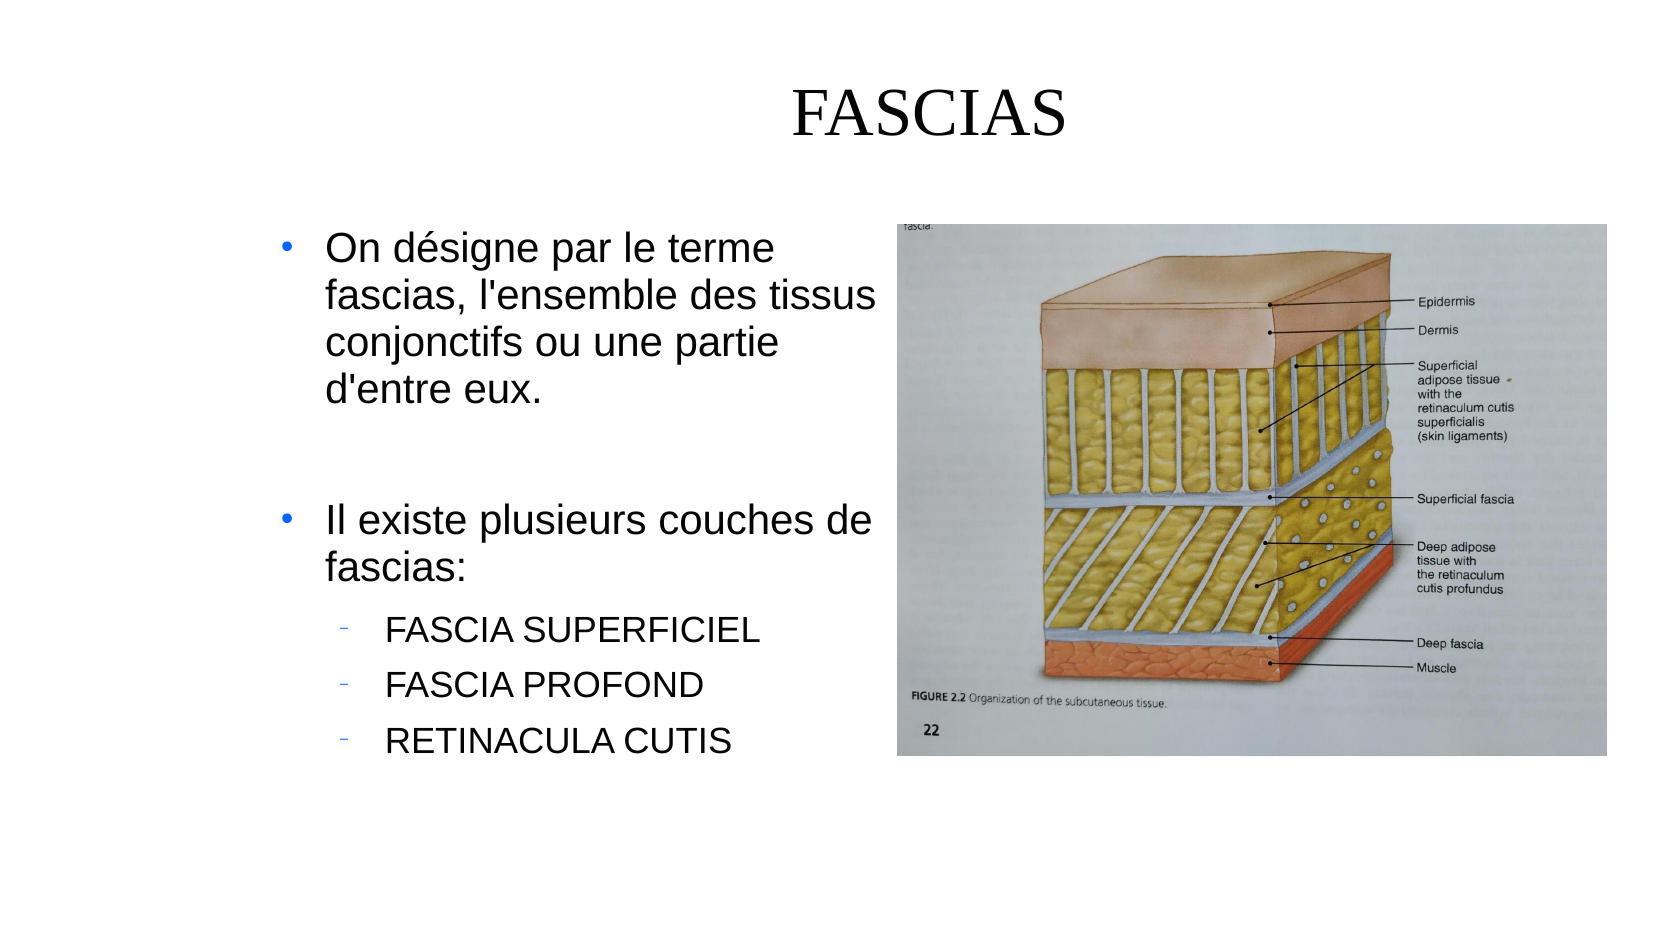

# FASCIAS
On désigne par le terme fascias, l'ensemble des tissus conjonctifs ou une partie d'entre eux.
Il existe plusieurs couches de fascias:
FASCIA SUPERFICIEL
FASCIA PROFOND
RETINACULA CUTIS
Le tissu conjonctif, par Nicolas Truffart, Ecole Française d'Ashtanga Yoga
12